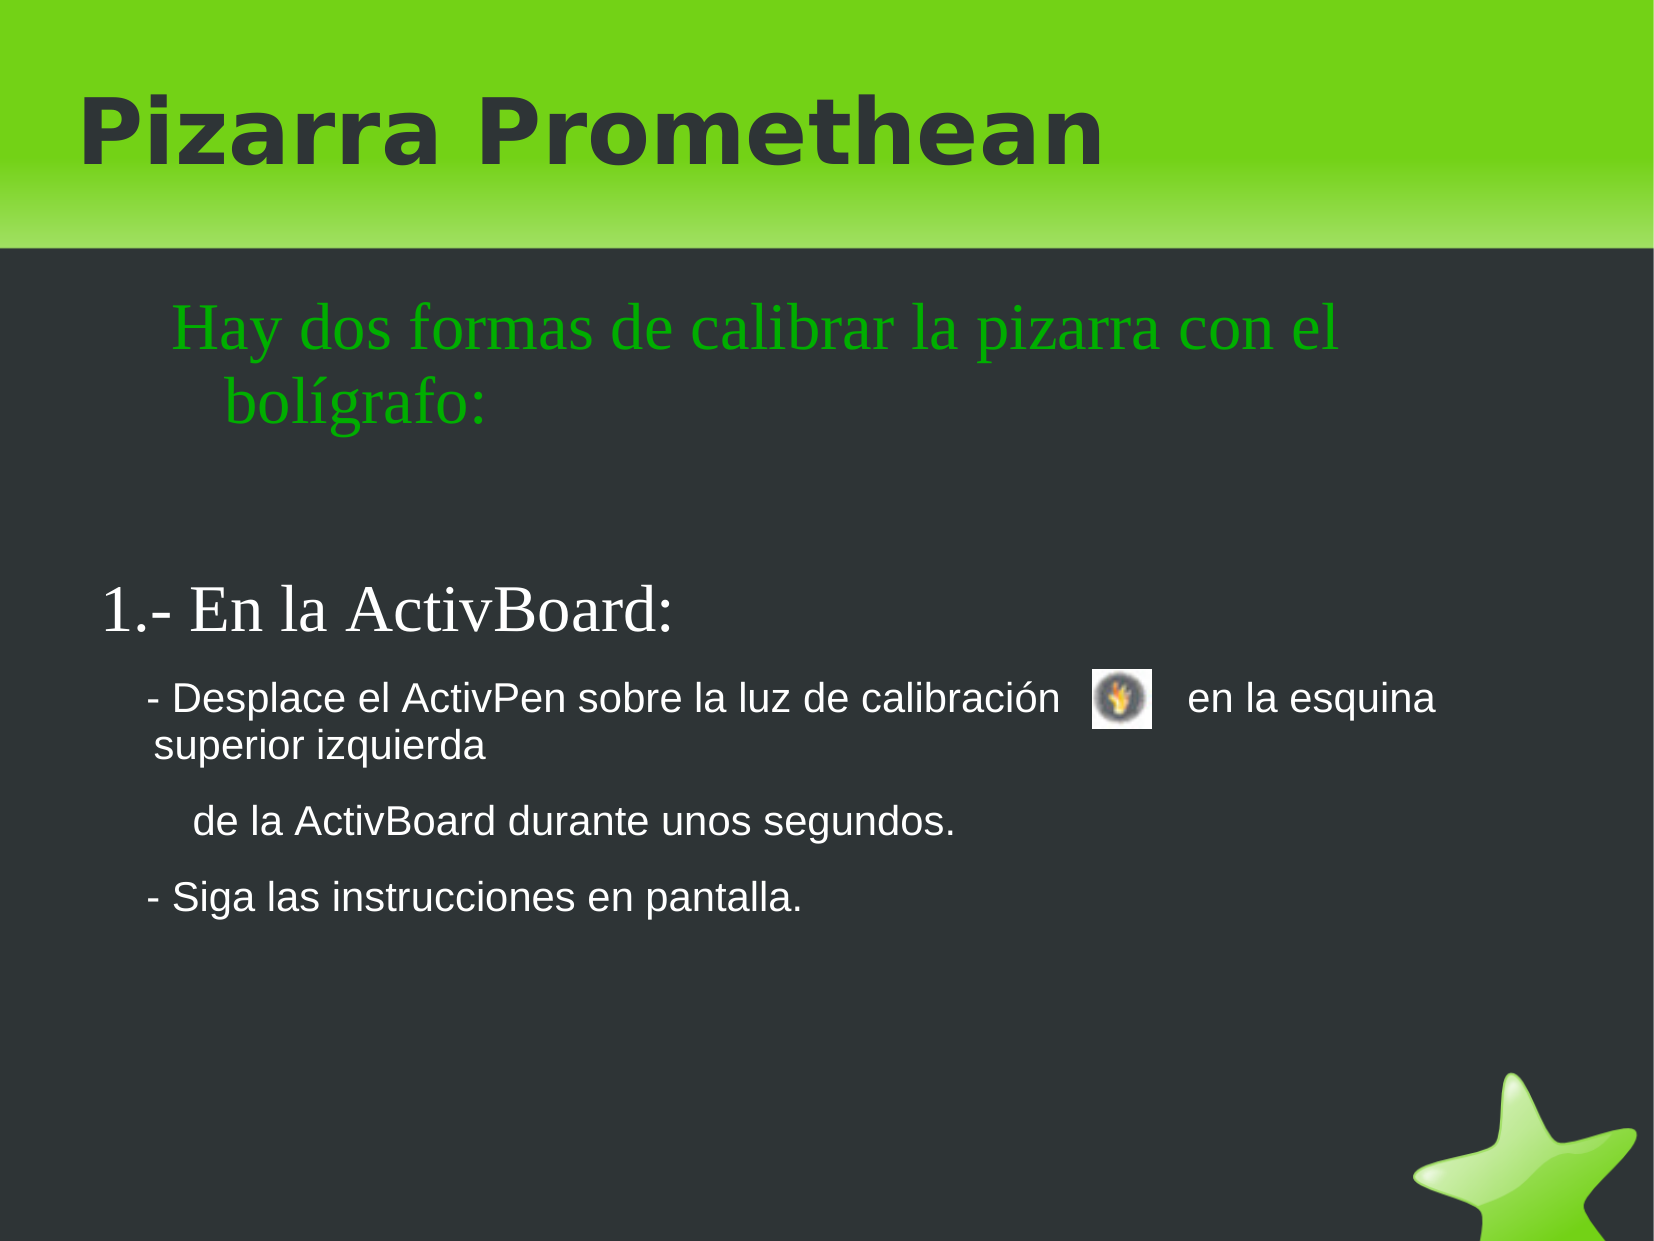

# Pizarra Promethean
Hay dos formas de calibrar la pizarra con el bolígrafo:
1.- En la ActivBoard:
 - Desplace el ActivPen sobre la luz de calibración en la esquina superior izquierda
 de la ActivBoard durante unos segundos.
 - Siga las instrucciones en pantalla.